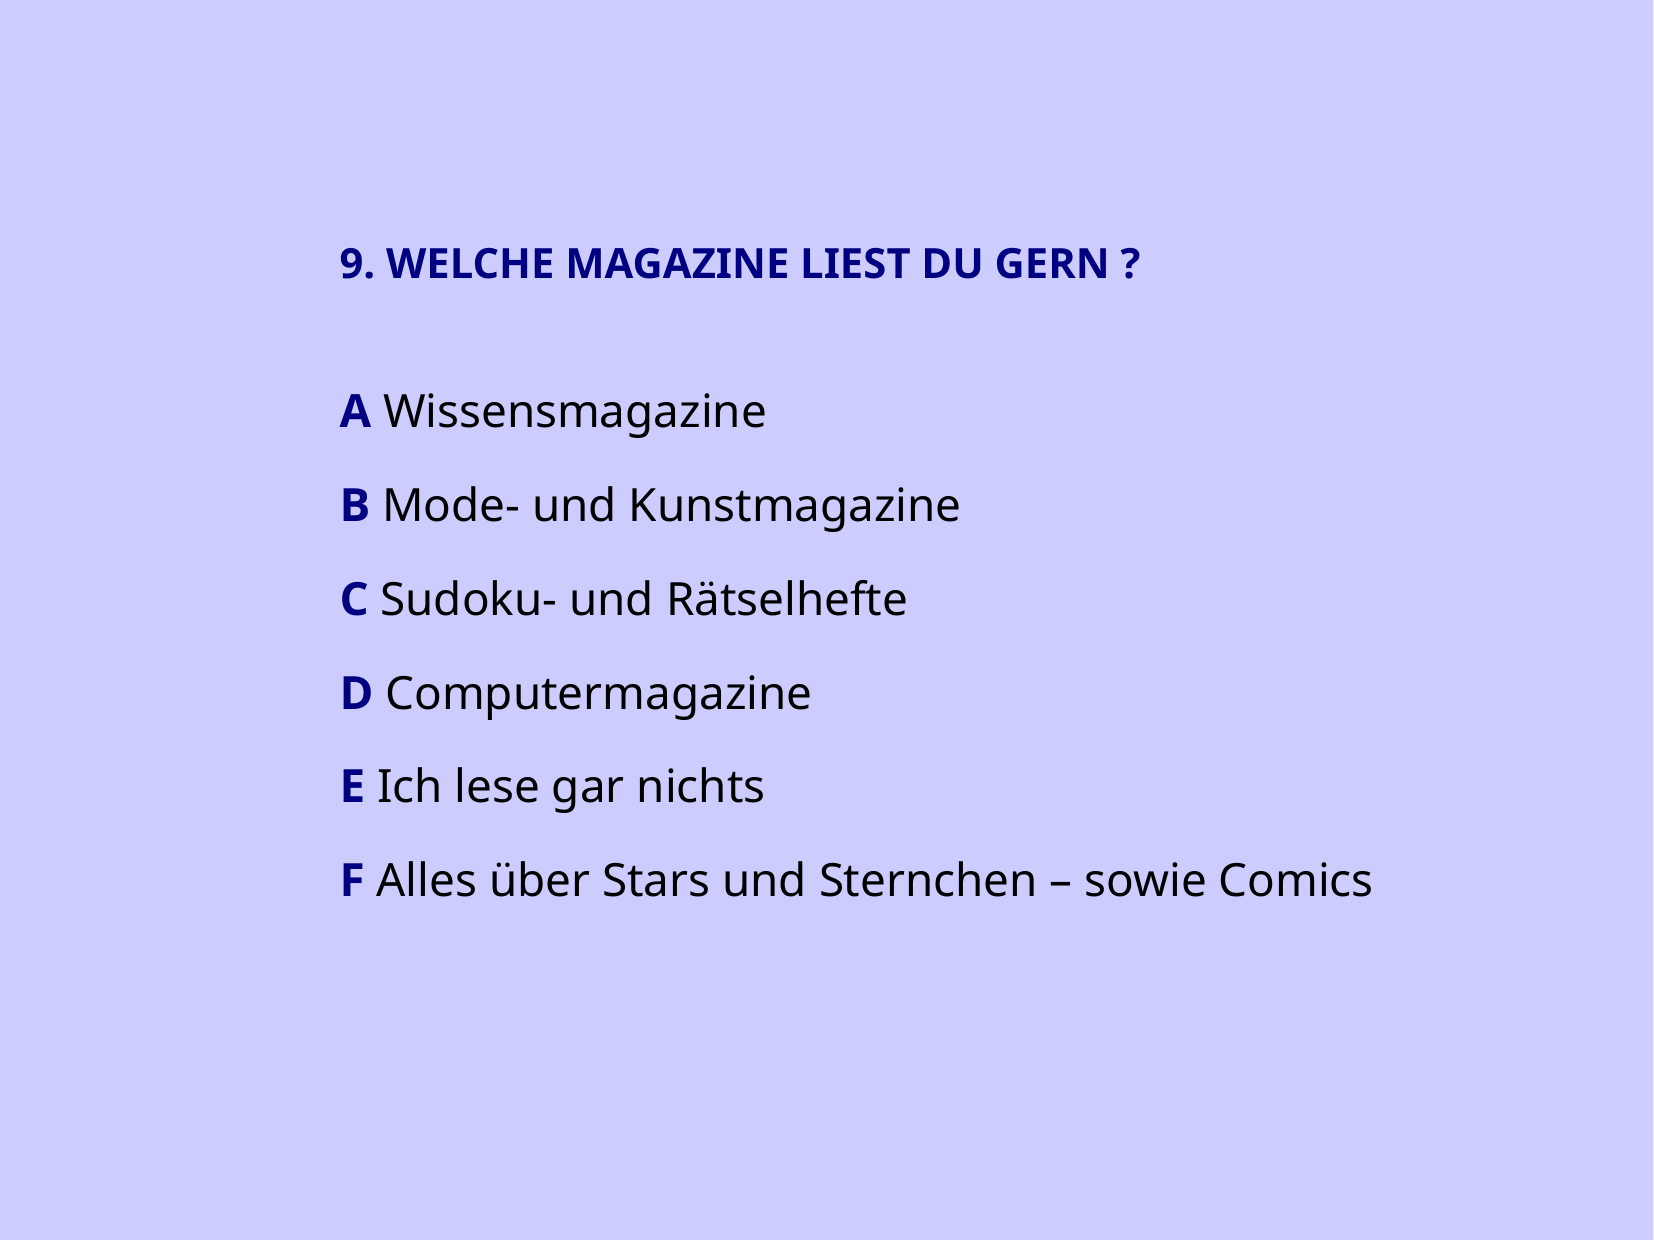

9. WELCHE MAGAZINE LIEST DU GERN ?
A Wissensmagazine
B Mode- und Kunstmagazine
C Sudoku- und Rätselhefte
D Computermagazine
E Ich lese gar nichts
F Alles über Stars und Sternchen – sowie Comics